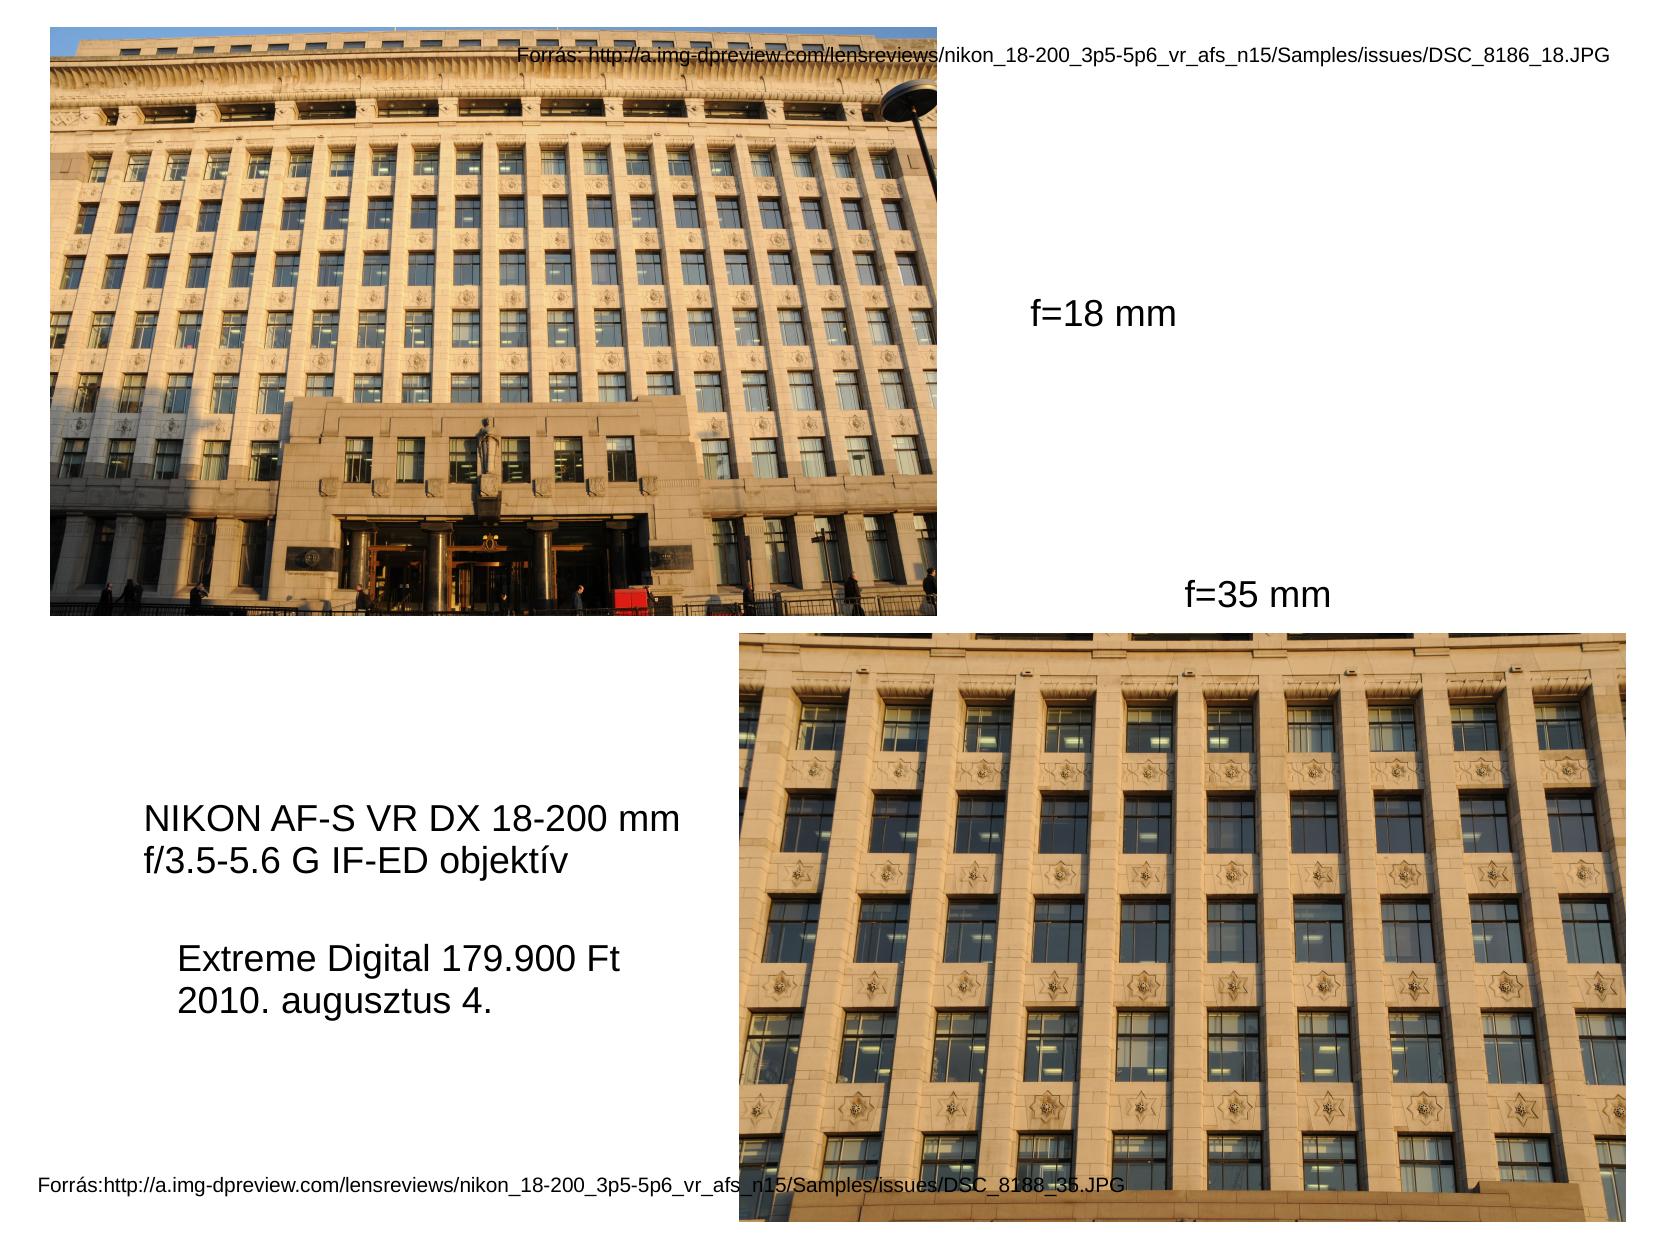

Forrás: http://a.img-dpreview.com/lensreviews/nikon_18-200_3p5-5p6_vr_afs_n15/Samples/issues/DSC_8186_18.JPG
f=18 mm
f=35 mm
NIKON AF-S VR DX 18-200 mm
f/3.5-5.6 G IF-ED objektív
Extreme Digital 179.900 Ft
2010. augusztus 4.
Forrás:http://a.img-dpreview.com/lensreviews/nikon_18-200_3p5-5p6_vr_afs_n15/Samples/issues/DSC_8188_35.JPG